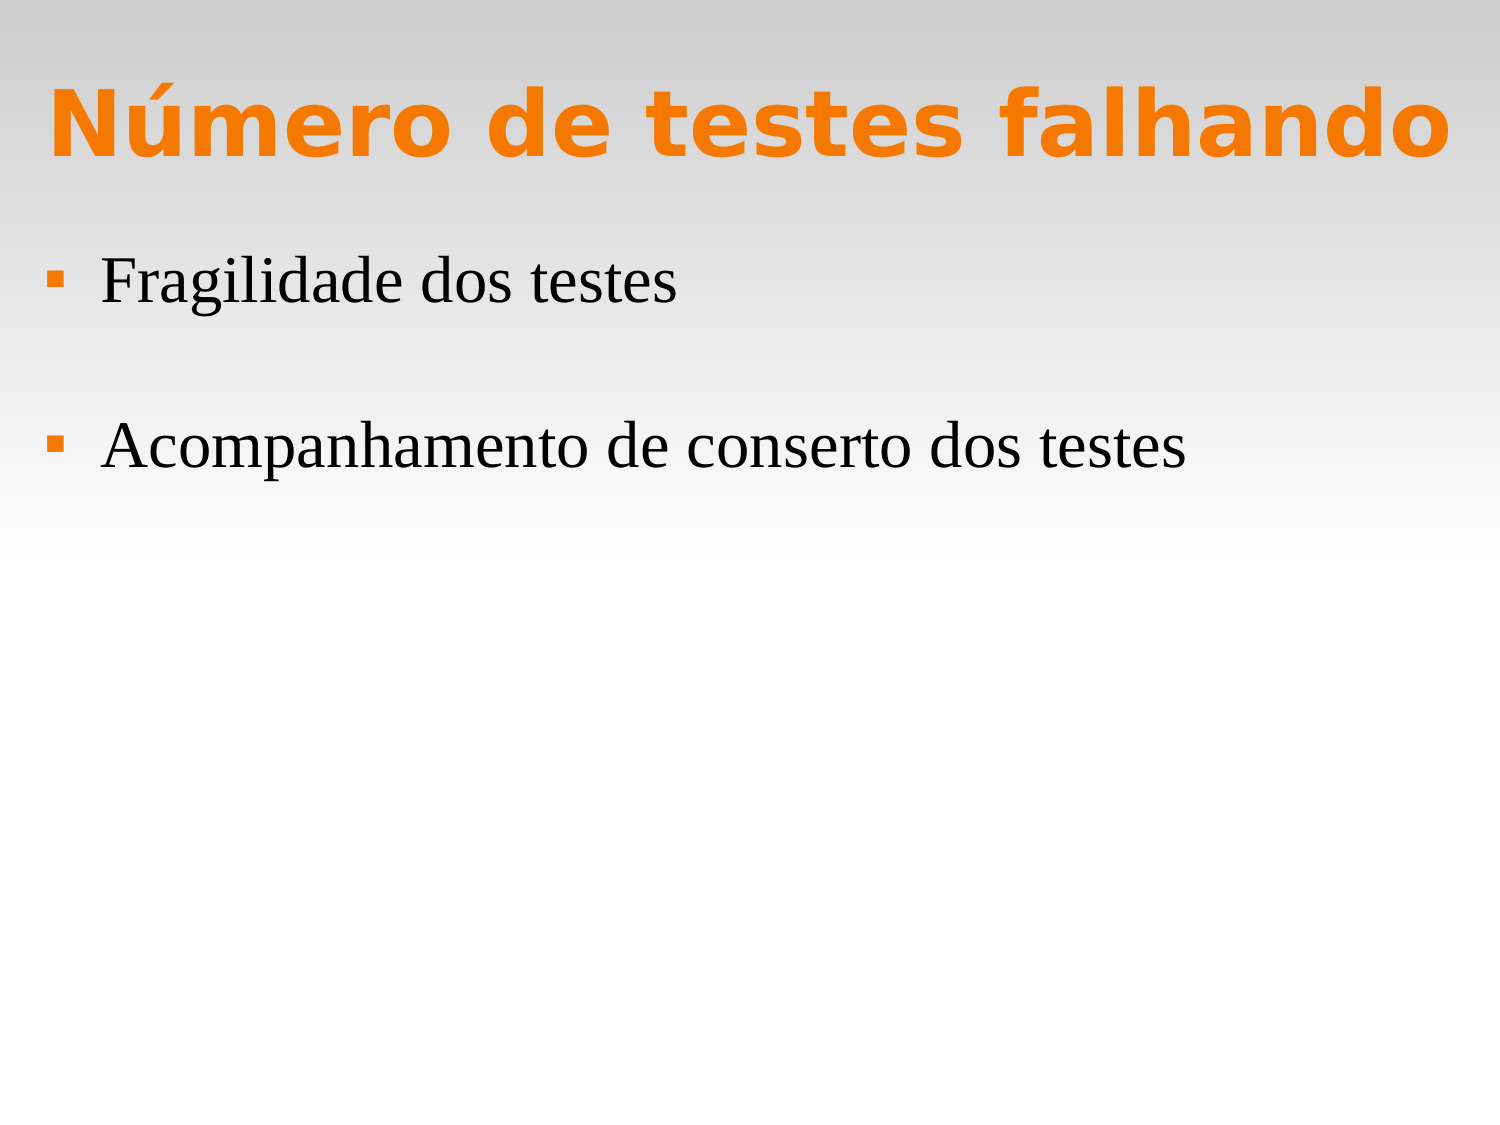

# Número de testes falhando
Fragilidade dos testes
Acompanhamento de conserto dos testes